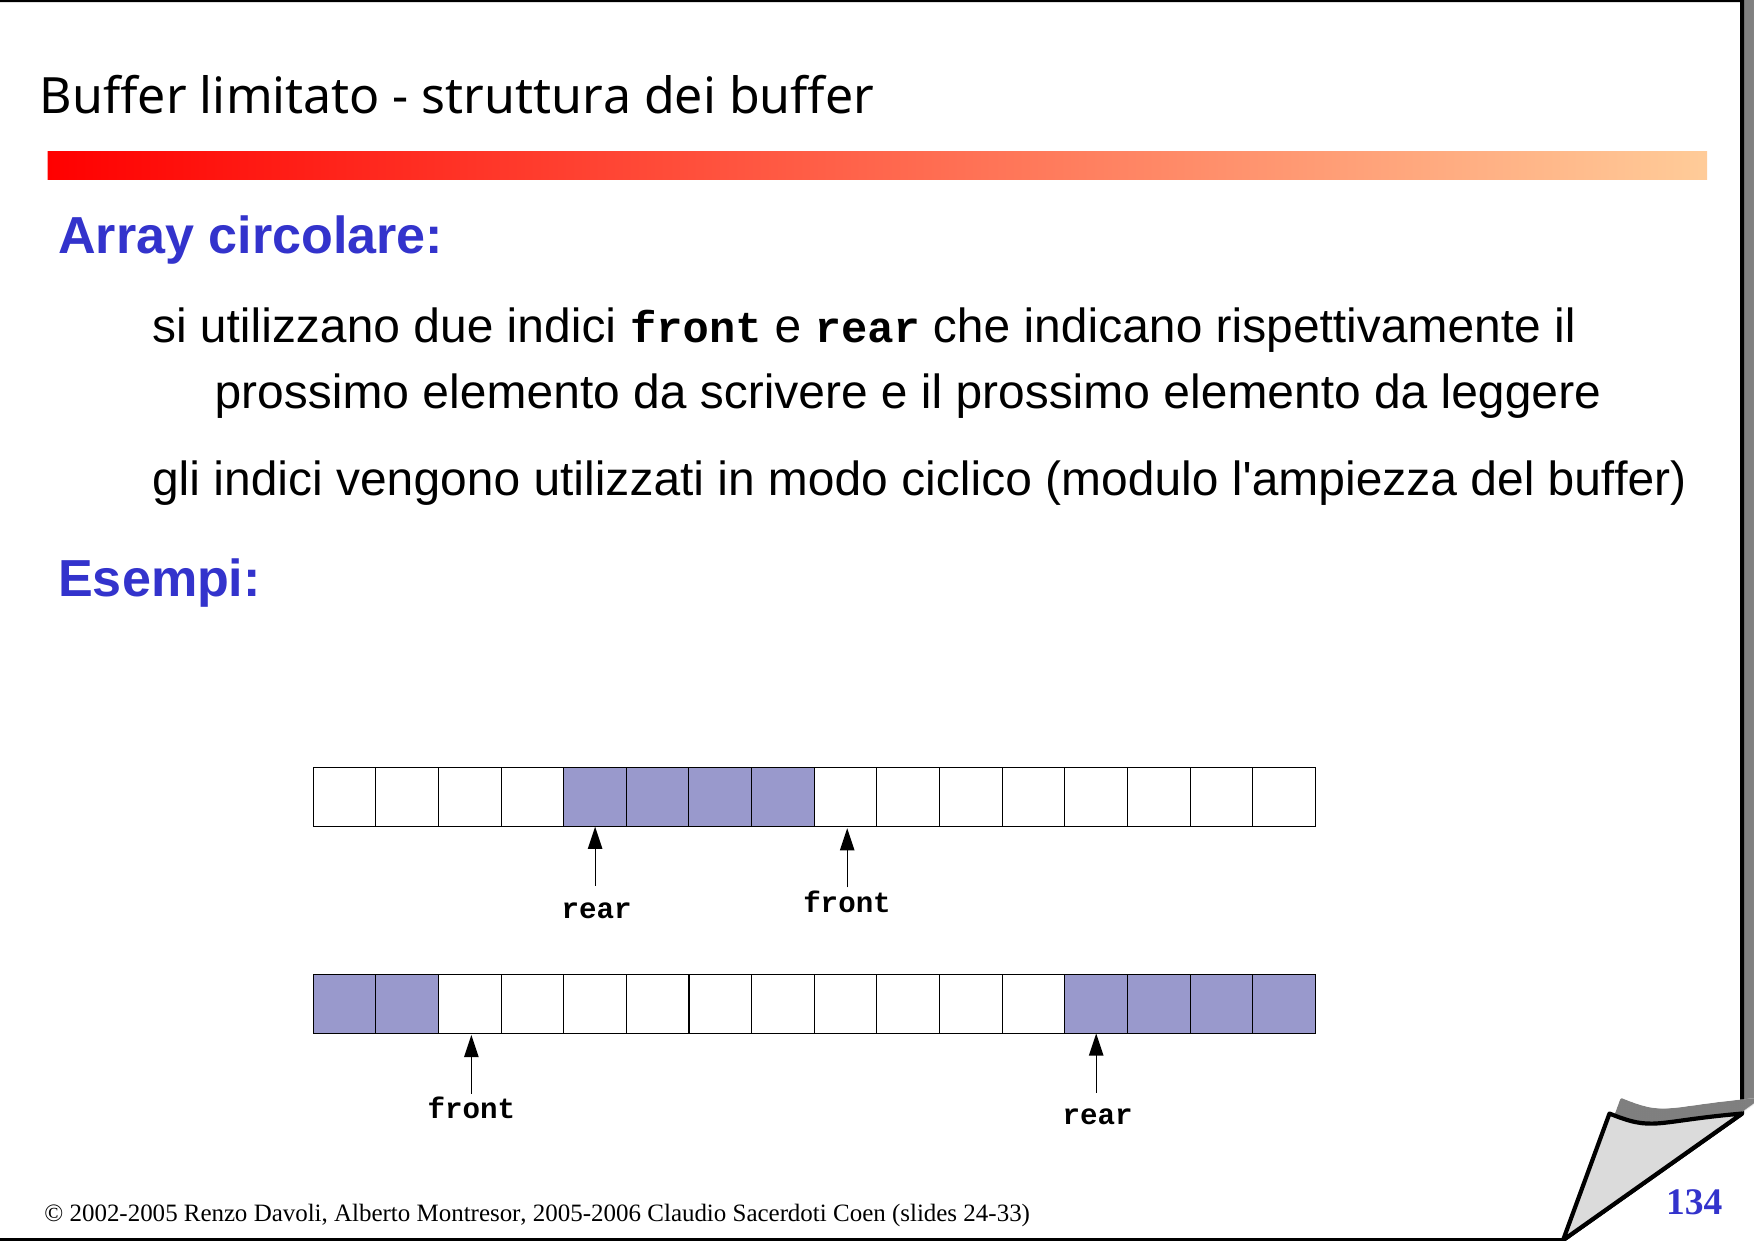

# Buffer limitato - struttura dei buffer
Array circolare:
si utilizzano due indici front e rear che indicano rispettivamente il prossimo elemento da scrivere e il prossimo elemento da leggere
gli indici vengono utilizzati in modo ciclico (modulo l'ampiezza del buffer)
Esempi:
front
rear
front
rear